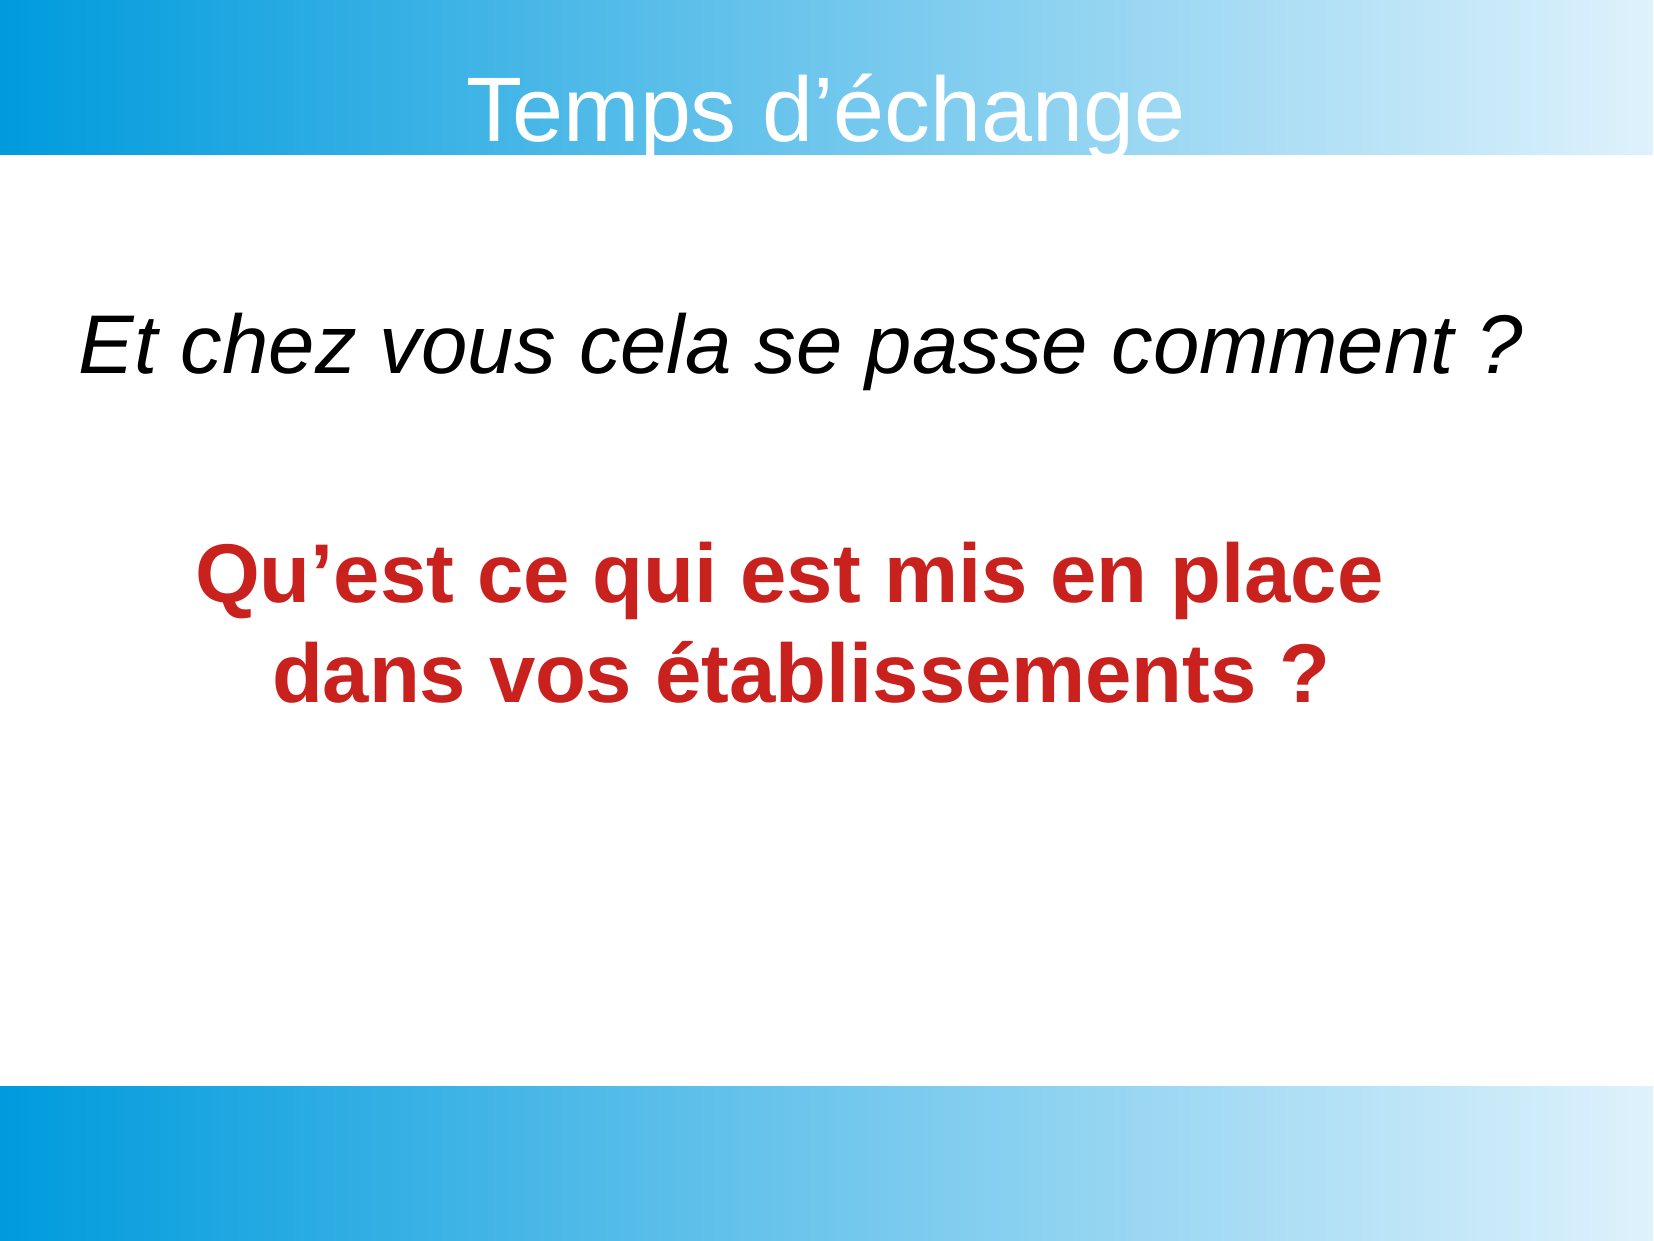

# Temps d’échange
Et chez vous cela se passe comment ?
Qu’est ce qui est mis en place
dans vos établissements ?